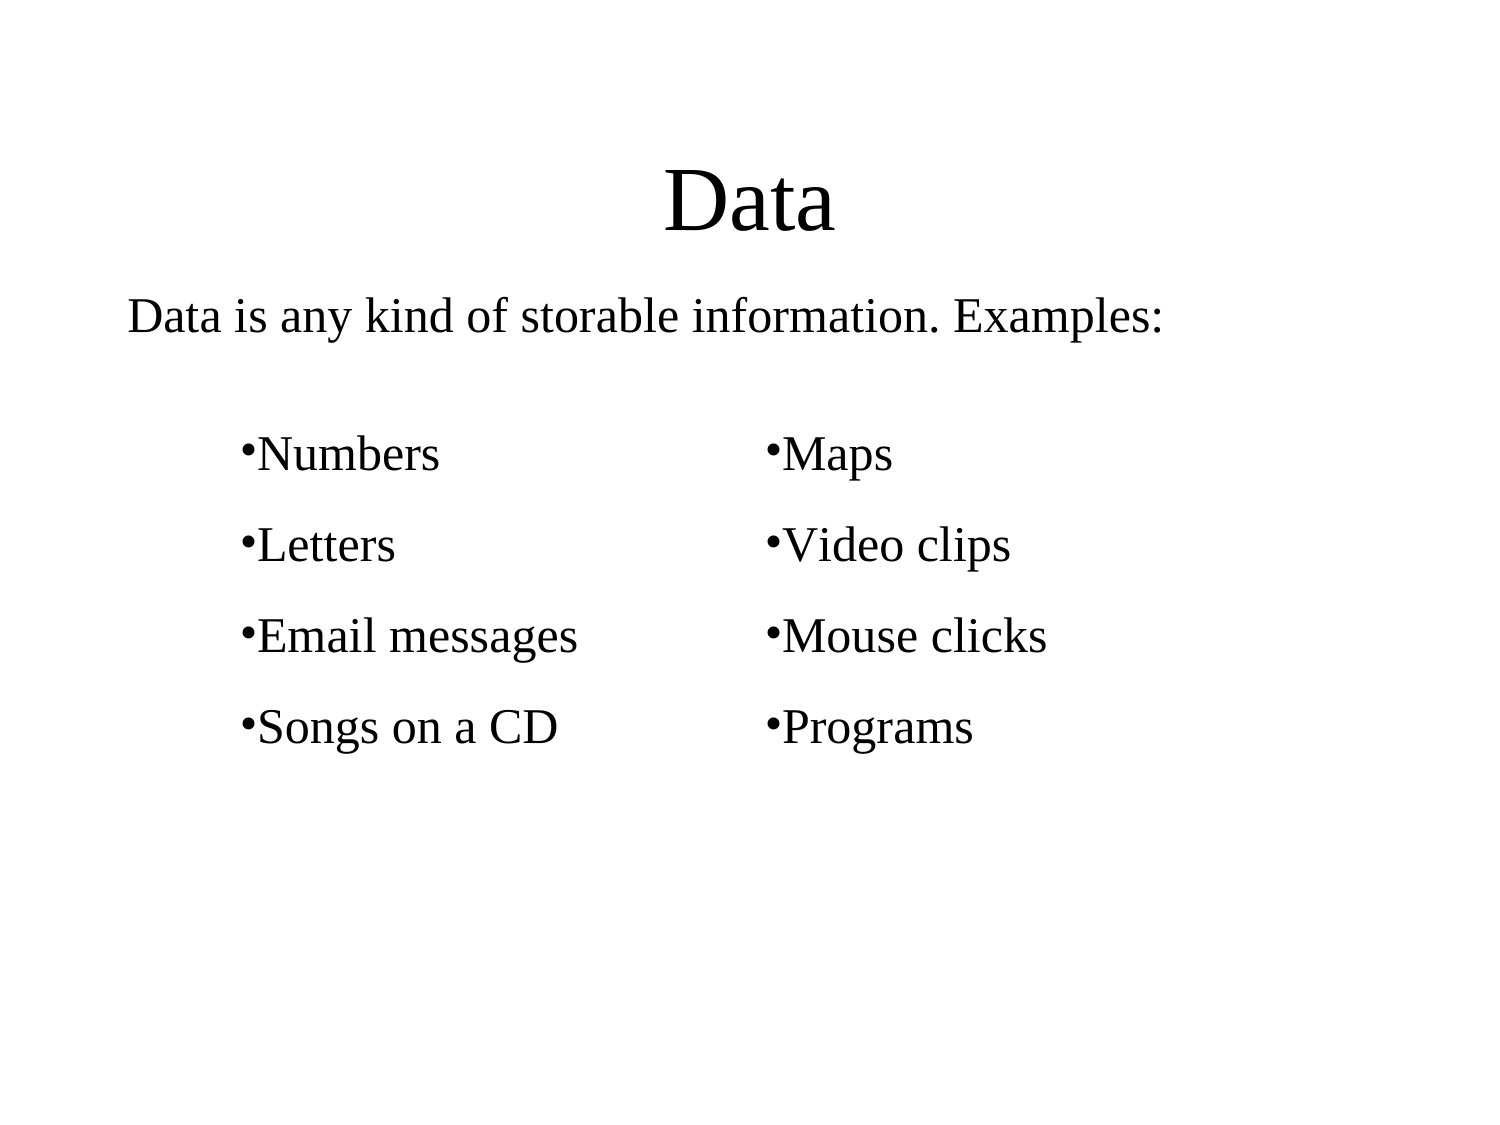

# Data
Data is any kind of storable information. Examples:
Numbers
Letters
Email messages
Songs on a CD
Maps
Video clips
Mouse clicks
Programs